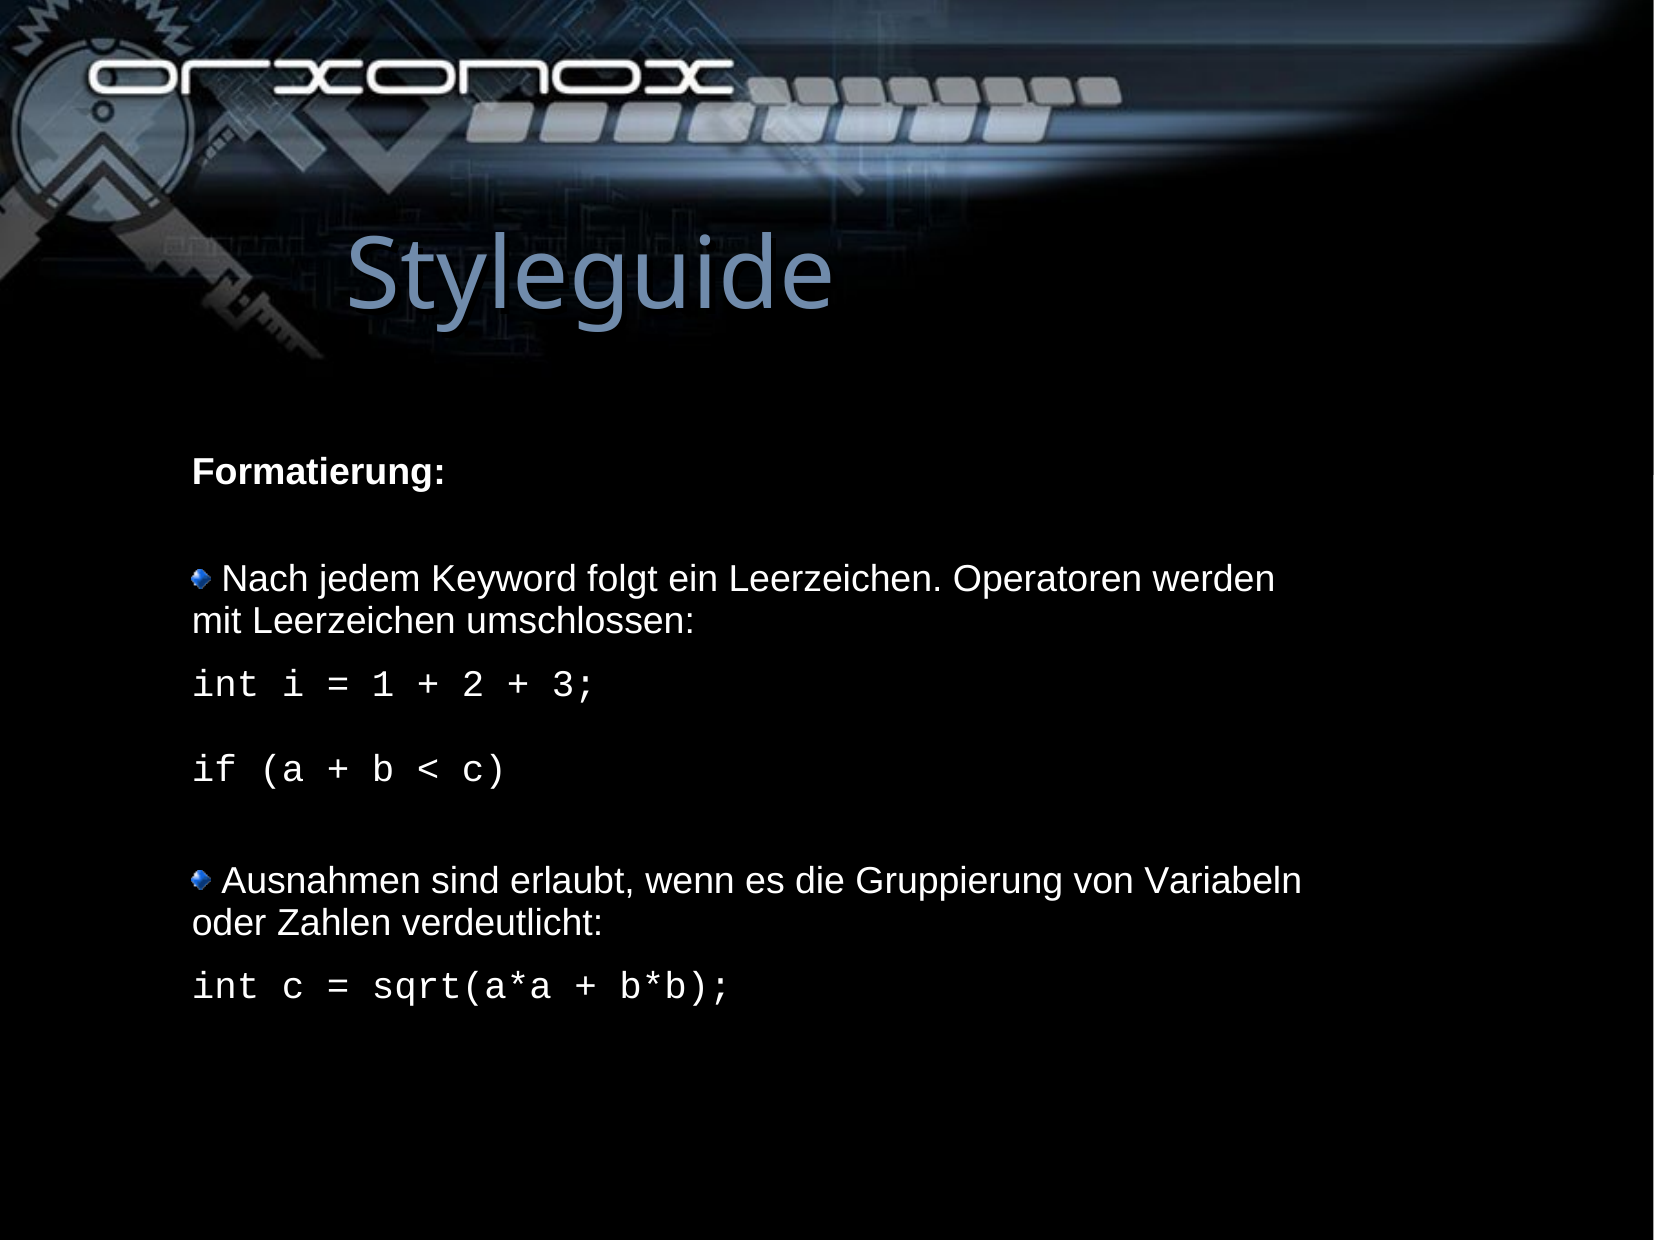

Styleguide
Formatierung:
 Nach jedem Keyword folgt ein Leerzeichen. Operatoren werden mit Leerzeichen umschlossen:
int i = 1 + 2 + 3;
if (a + b < c)
 Ausnahmen sind erlaubt, wenn es die Gruppierung von Variabeln oder Zahlen verdeutlicht:
int c = sqrt(a*a + b*b);